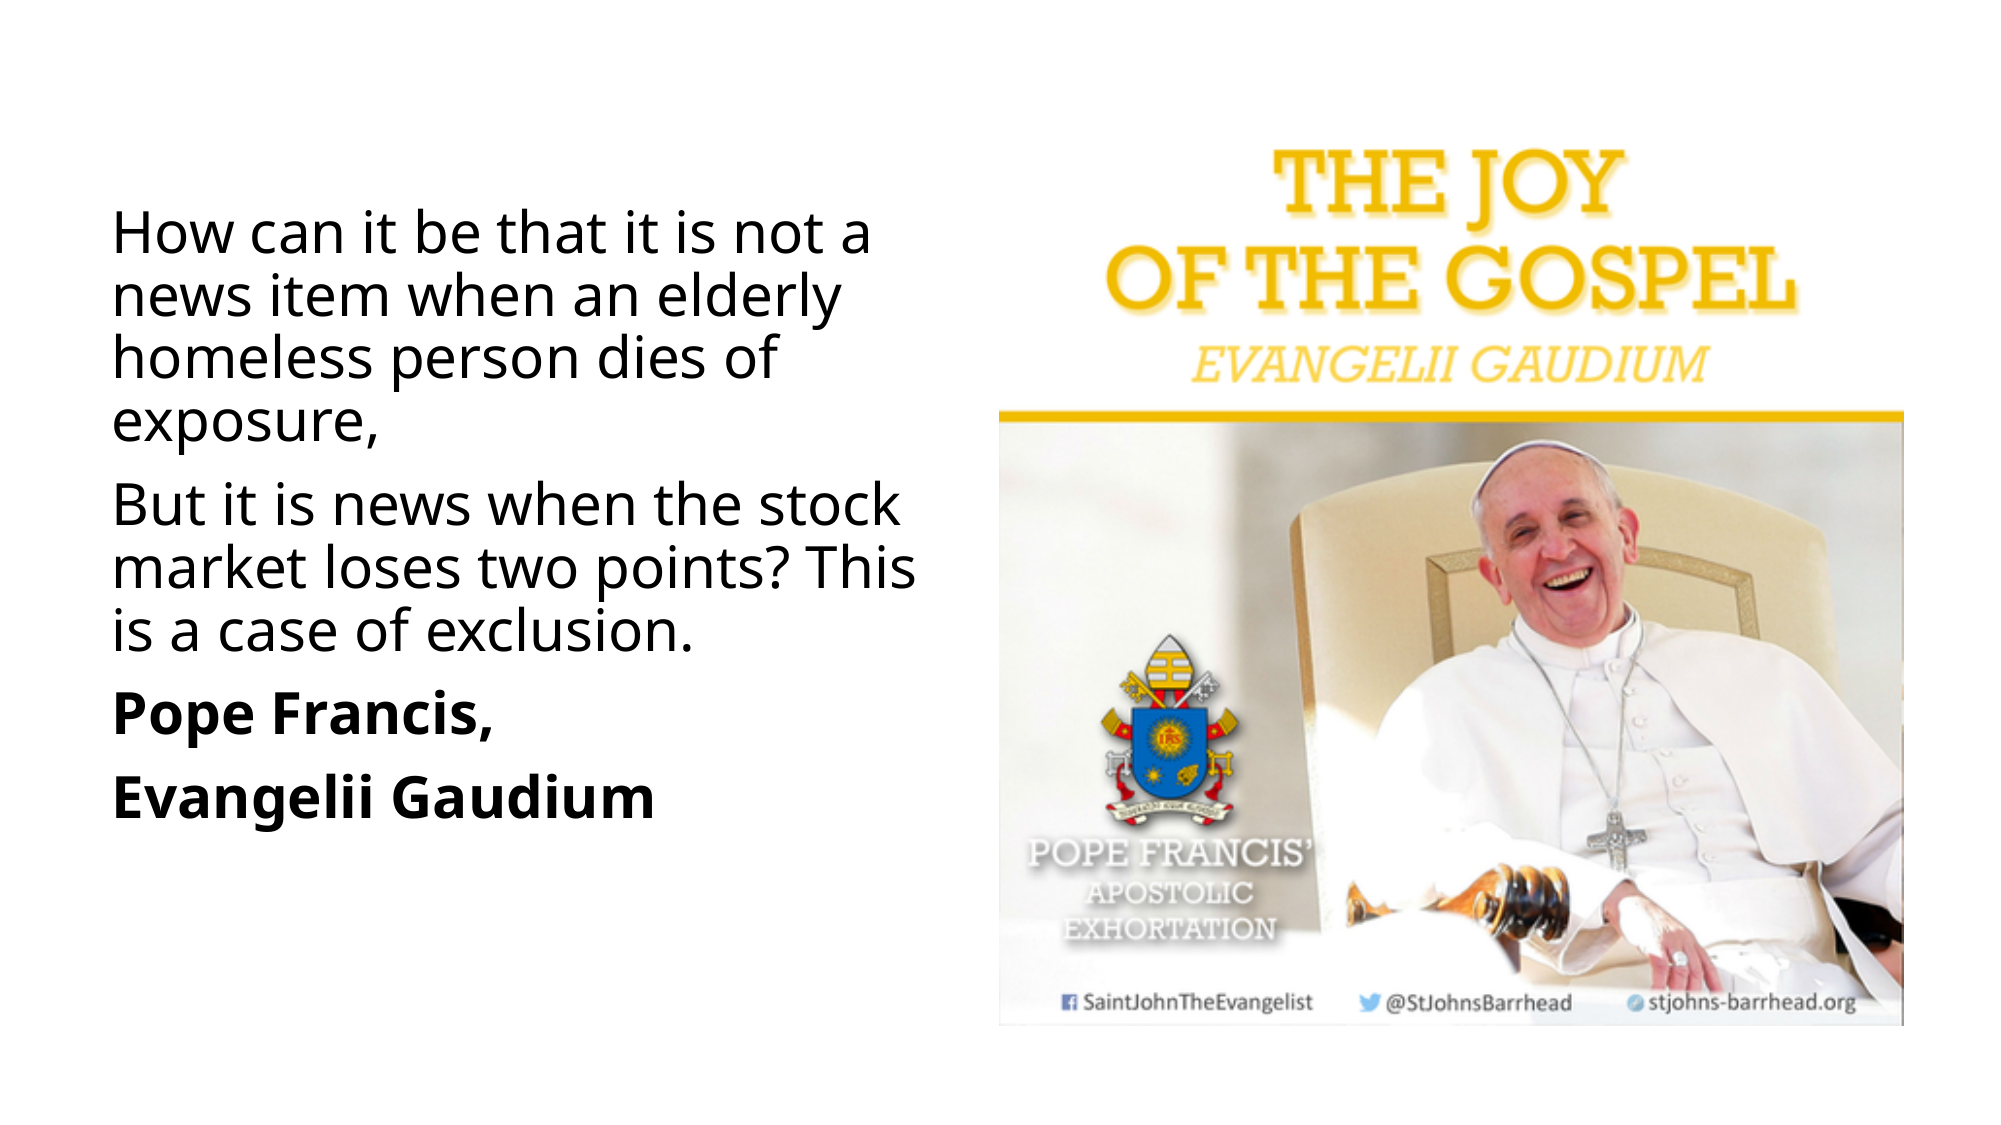

# How can it be that it is not a news item when an elderly homeless person dies of exposure,
But it is news when the stock market loses two points? This is a case of exclusion.
Pope Francis,
Evangelii Gaudium